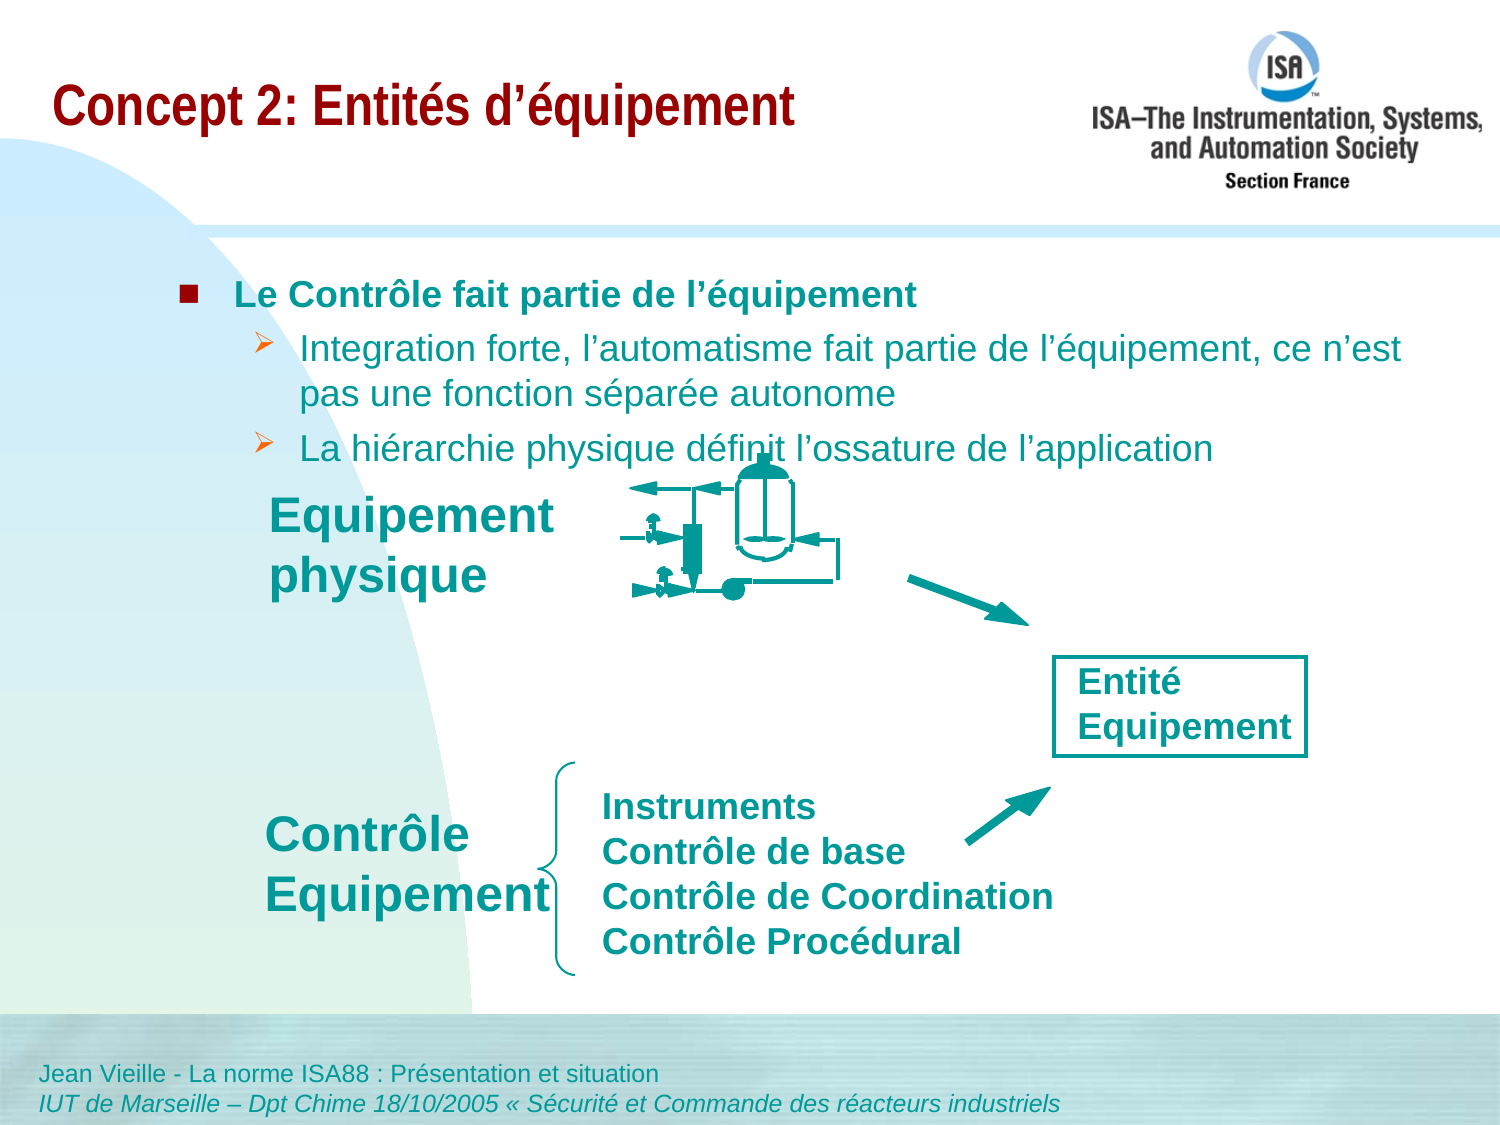

# Concept 2: Entités d’équipement
Le Contrôle fait partie de l’équipement
Integration forte, l’automatisme fait partie de l’équipement, ce n’est pas une fonction séparée autonome
La hiérarchie physique définit l’ossature de l’application
Equipement
physique
Entité
Equipement
Instruments
Contrôle de base
Contrôle de Coordination
Contrôle Procédural
Contrôle
Equipement